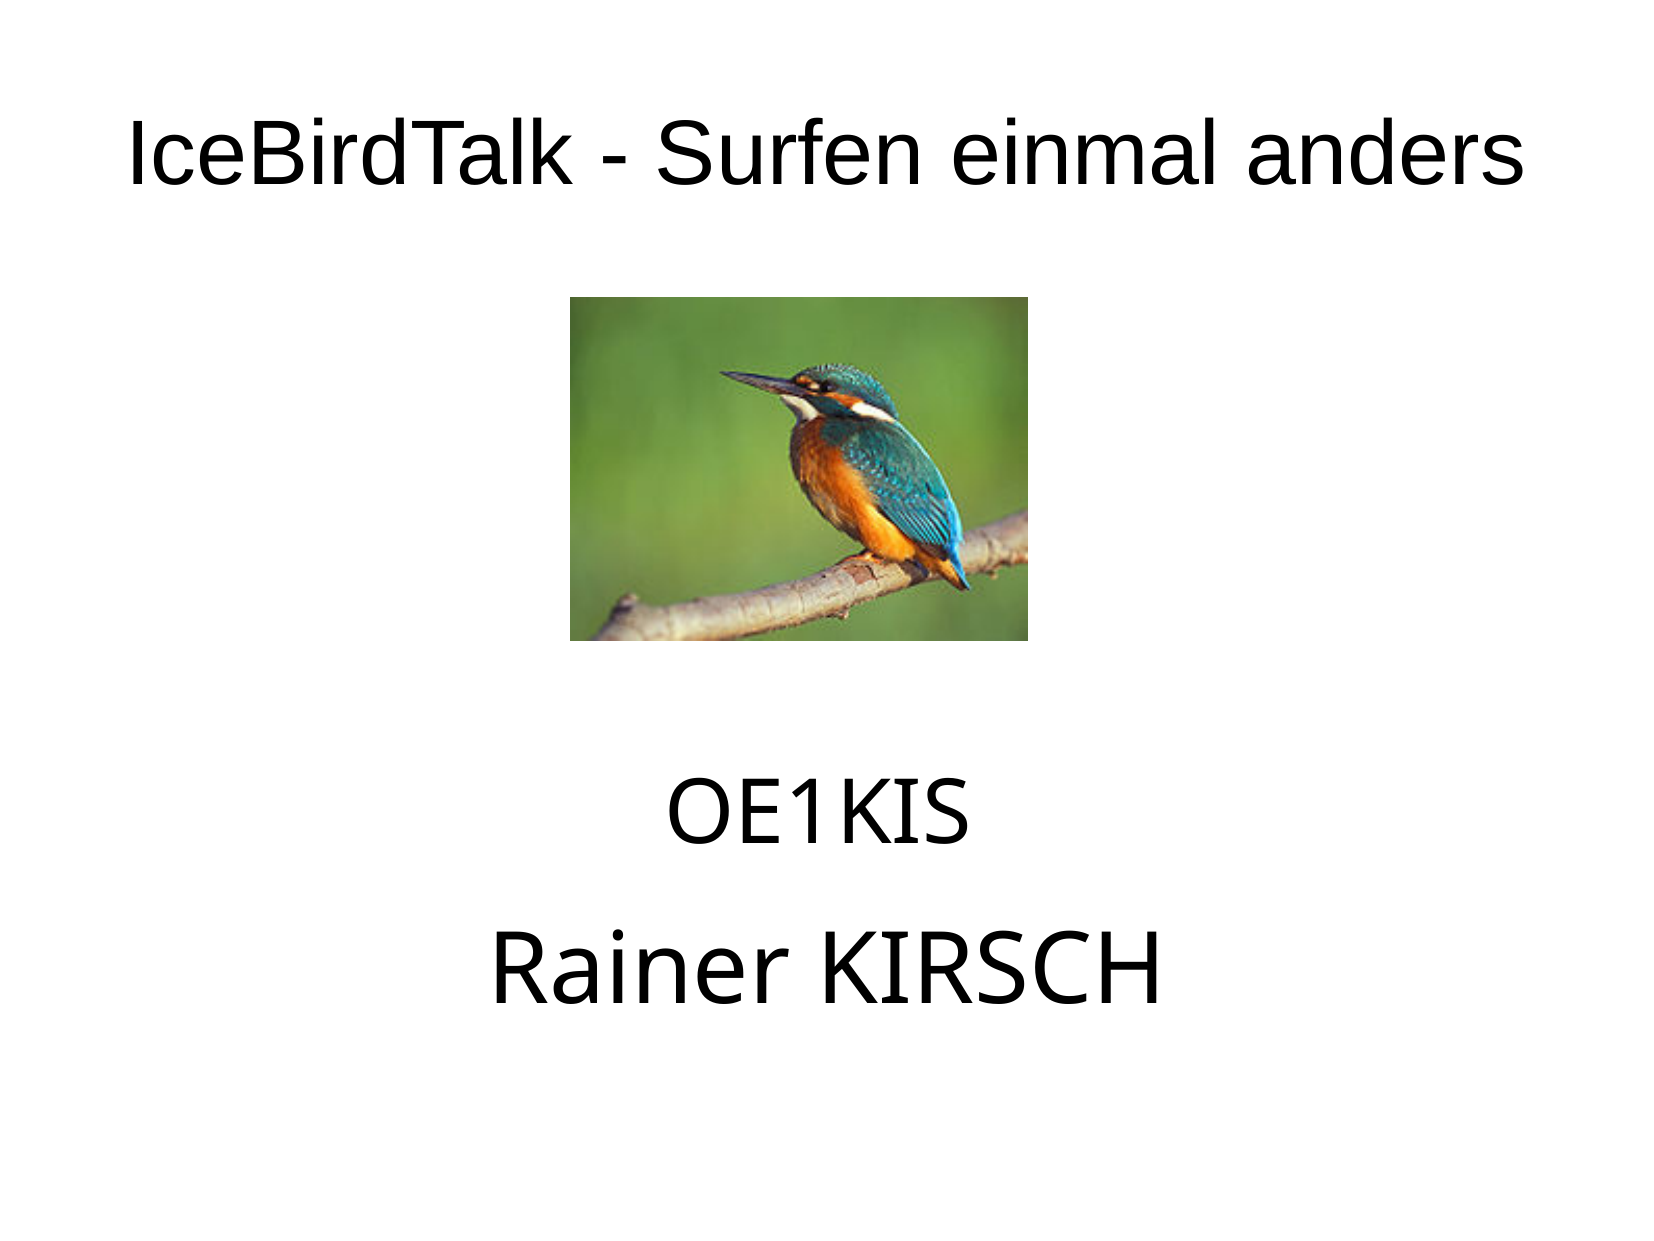

# IceBirdTalk - Surfen einmal anders
OE1KIS
Rainer KIRSCH